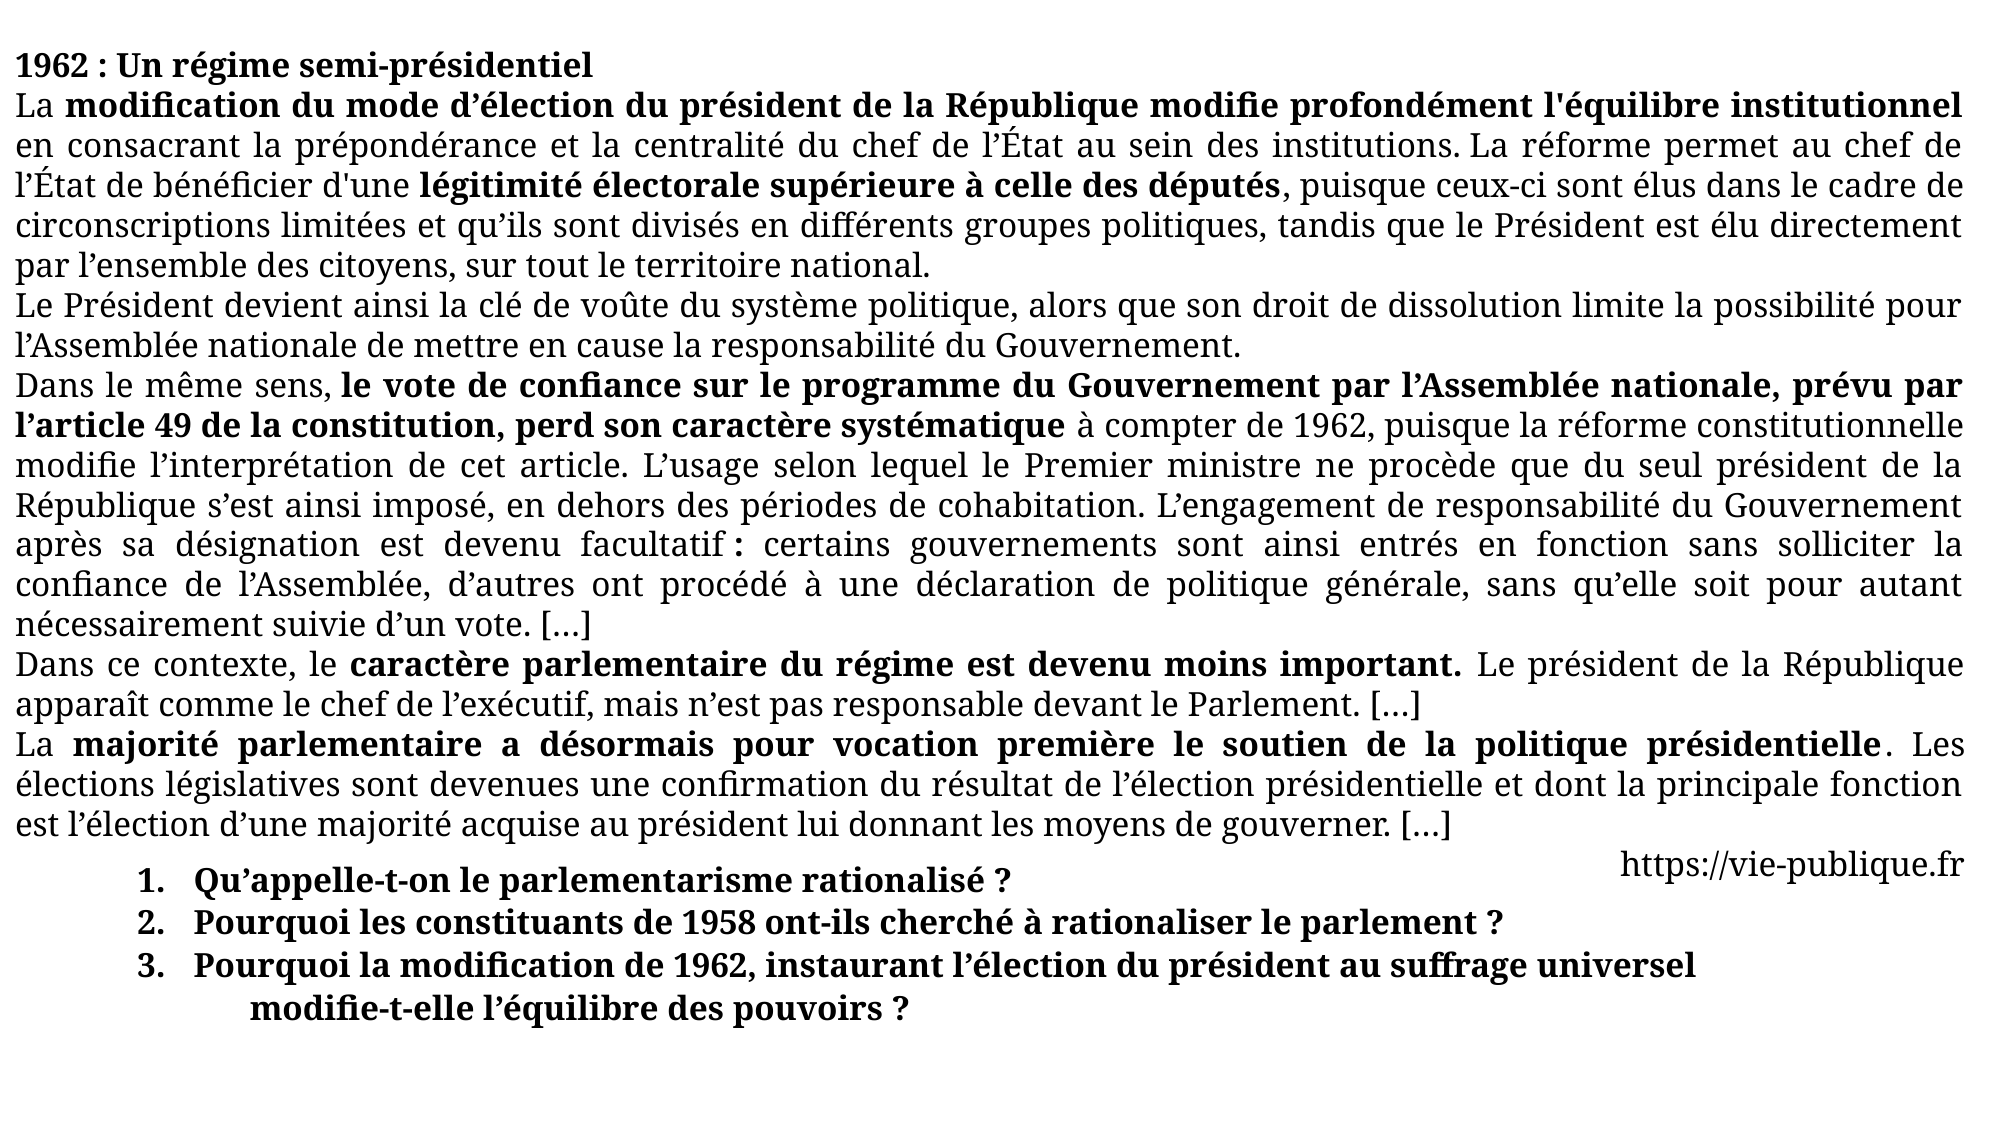

1962 : Un régime semi-présidentiel
La modification du mode d’élection du président de la République modifie profondément l'équilibre institutionnel en consacrant la prépondérance et la centralité du chef de l’État au sein des institutions. La réforme permet au chef de l’État de bénéficier d'une légitimité électorale supérieure à celle des députés, puisque ceux-ci sont élus dans le cadre de circonscriptions limitées et qu’ils sont divisés en différents groupes politiques, tandis que le Président est élu directement par l’ensemble des citoyens, sur tout le territoire national.
Le Président devient ainsi la clé de voûte du système politique, alors que son droit de dissolution limite la possibilité pour l’Assemblée nationale de mettre en cause la responsabilité du Gouvernement.
Dans le même sens, le vote de confiance sur le programme du Gouvernement par l’Assemblée nationale, prévu par l’article 49 de la constitution, perd son caractère systématique à compter de 1962, puisque la réforme constitutionnelle modifie l’interprétation de cet article. L’usage selon lequel le Premier ministre ne procède que du seul président de la République s’est ainsi imposé, en dehors des périodes de cohabitation. L’engagement de responsabilité du Gouvernement après sa désignation est devenu facultatif : certains gouvernements sont ainsi entrés en fonction sans solliciter la confiance de l’Assemblée, d’autres ont procédé à une déclaration de politique générale, sans qu’elle soit pour autant nécessairement suivie d’un vote. […]
Dans ce contexte, le caractère parlementaire du régime est devenu moins important. Le président de la République apparaît comme le chef de l’exécutif, mais n’est pas responsable devant le Parlement. […]
La majorité parlementaire a désormais pour vocation première le soutien de la politique présidentielle. Les élections législatives sont devenues une confirmation du résultat de l’élection présidentielle et dont la principale fonction est l’élection d’une majorité acquise au président lui donnant les moyens de gouverner. […]
https://vie-publique.fr
Qu’appelle-t-on le parlementarisme rationalisé ?
Pourquoi les constituants de 1958 ont-ils cherché à rationaliser le parlement ?
Pourquoi la modification de 1962, instaurant l’élection du président au suffrage universel modifie-t-elle l’équilibre des pouvoirs ?